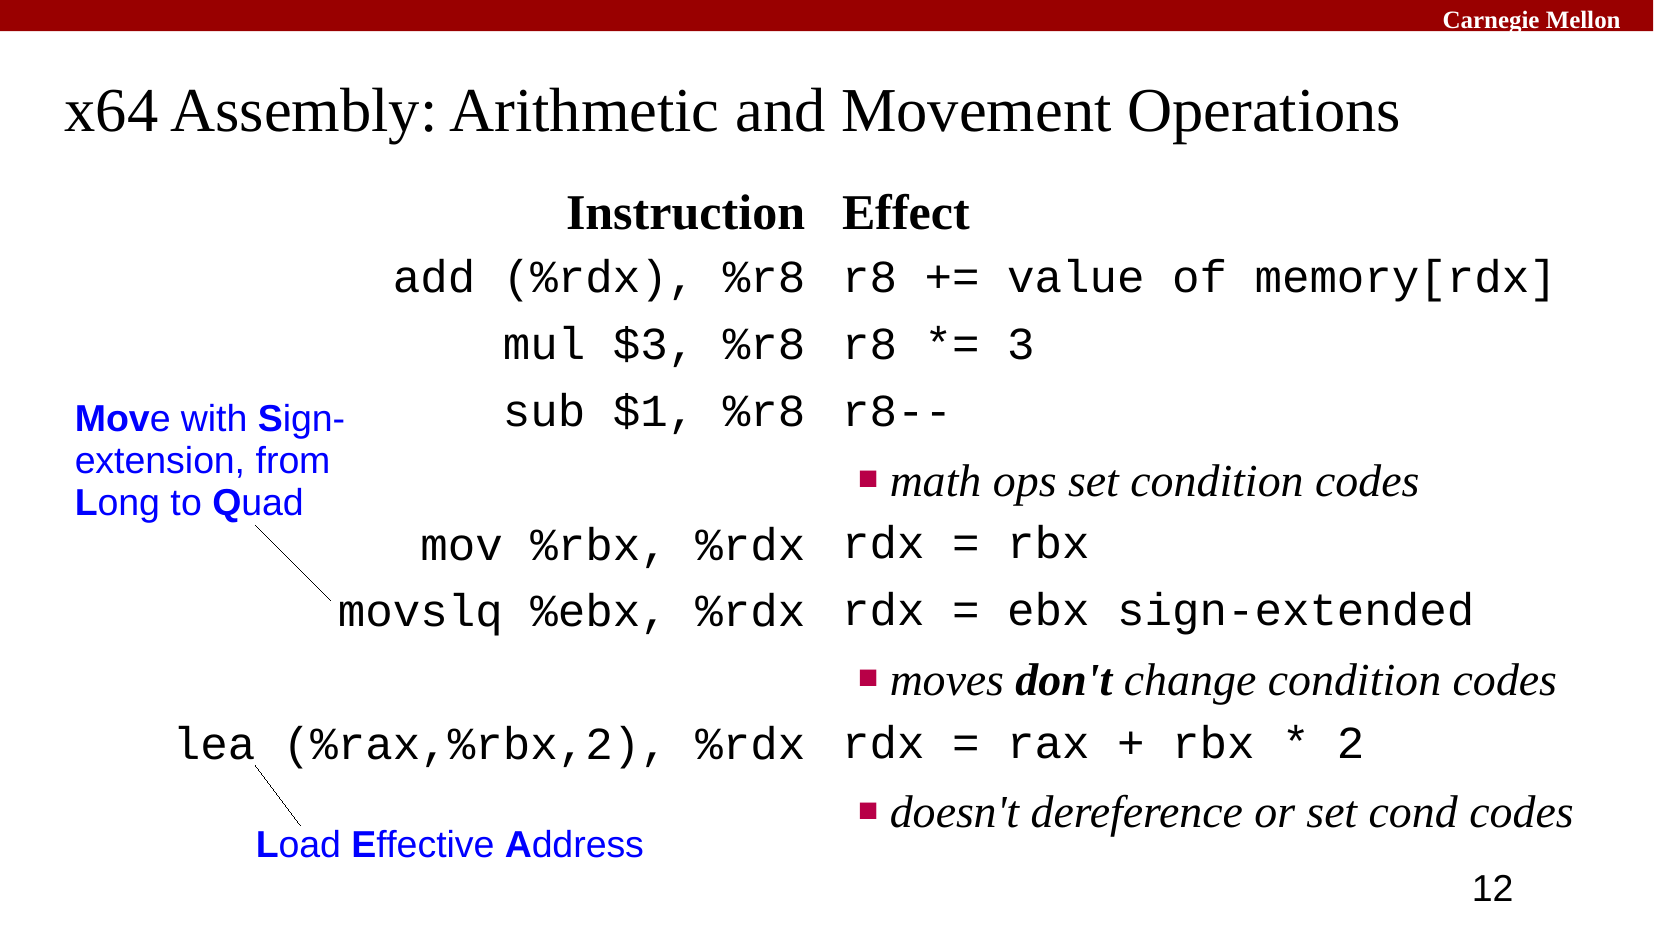

# x64 Assembly: Arithmetic and Movement Operations
Instruction
Effect
add (%rdx), %r8
mul $3, %r8
sub $1, %r8
mov %rbx, %rdx
movslq %ebx, %rdx
lea (%rax,%rbx,2), %rdx
r8 += value of memory[rdx]
r8 *= 3
r8--
math ops set condition codes
rdx = rbx
rdx = ebx sign-extended
moves don't change condition codes
rdx = rax + rbx * 2
doesn't dereference or set cond codes
Move with Sign-extension, from Long to Quad
Load Effective Address